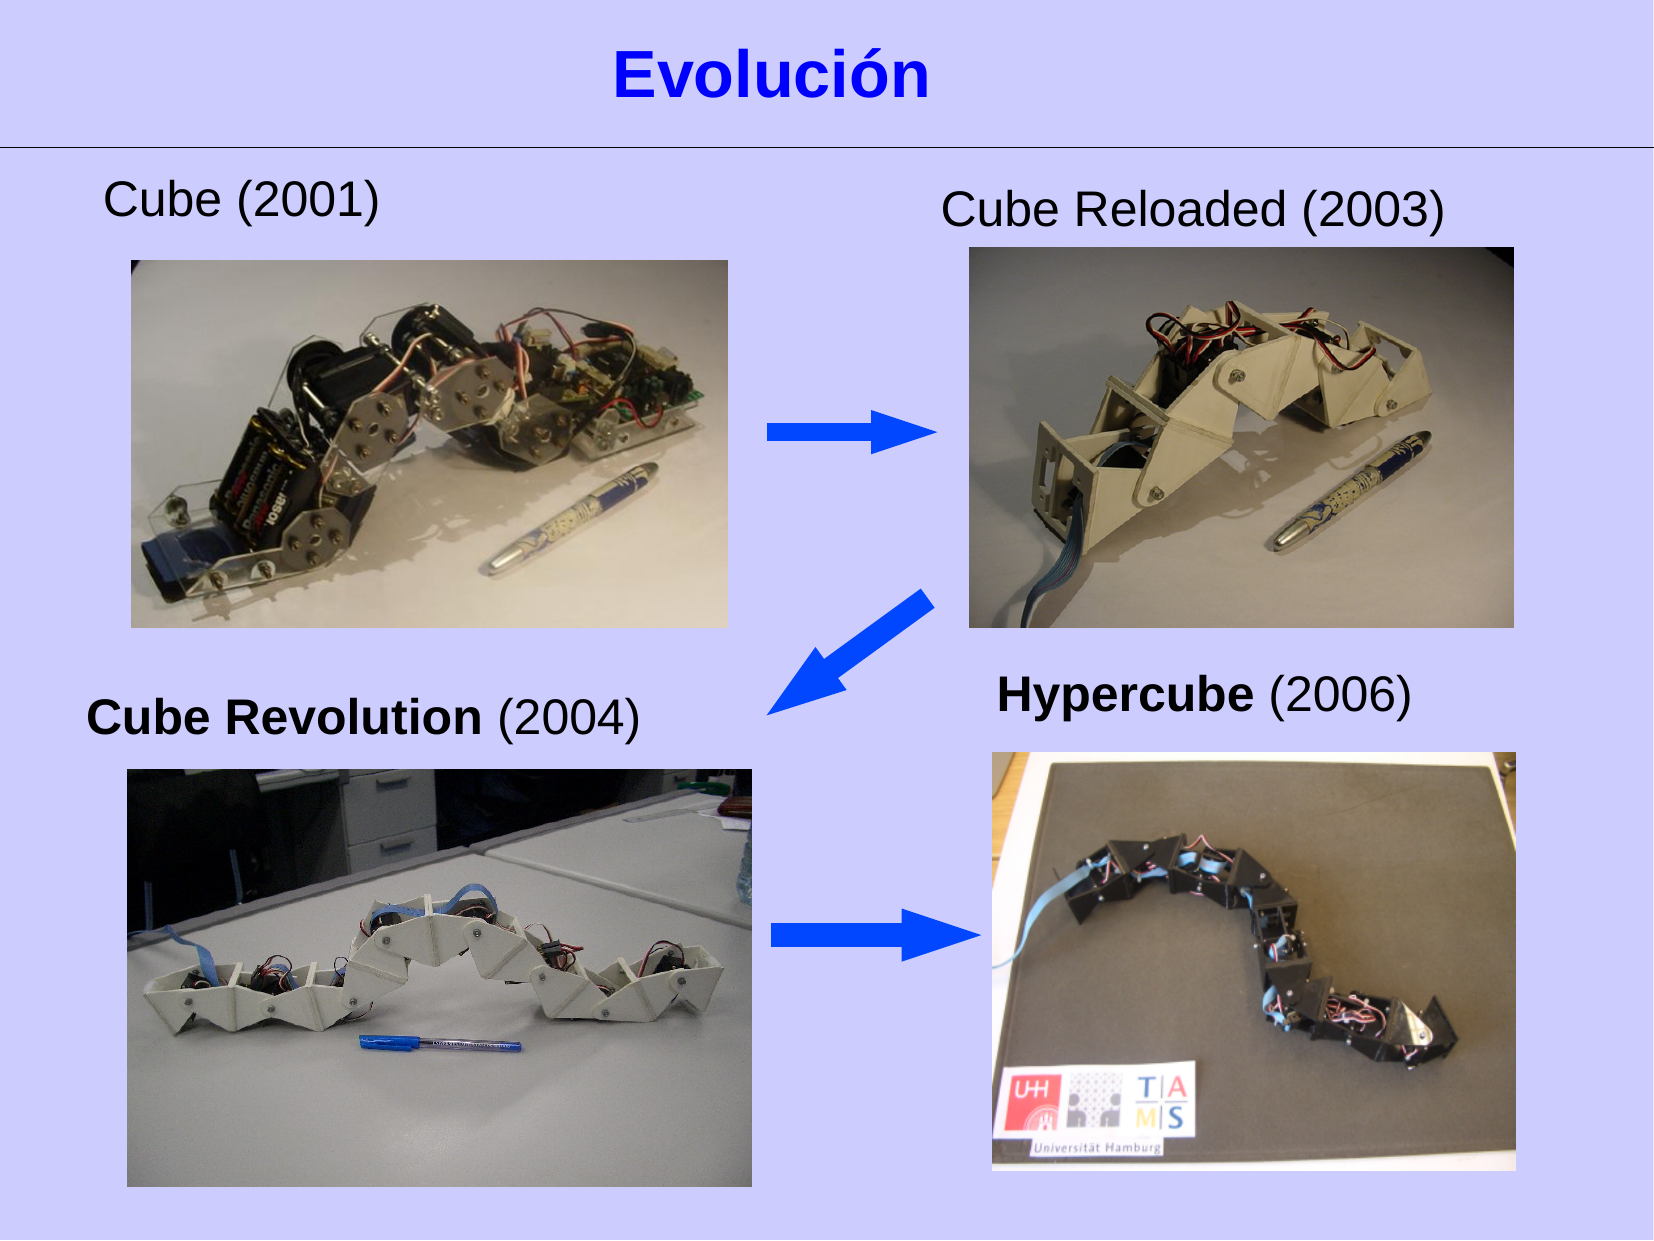

# Evolución
 Cube (2001)
 Cube Reloaded (2003)
 Hypercube (2006)
 Cube Revolution (2004)